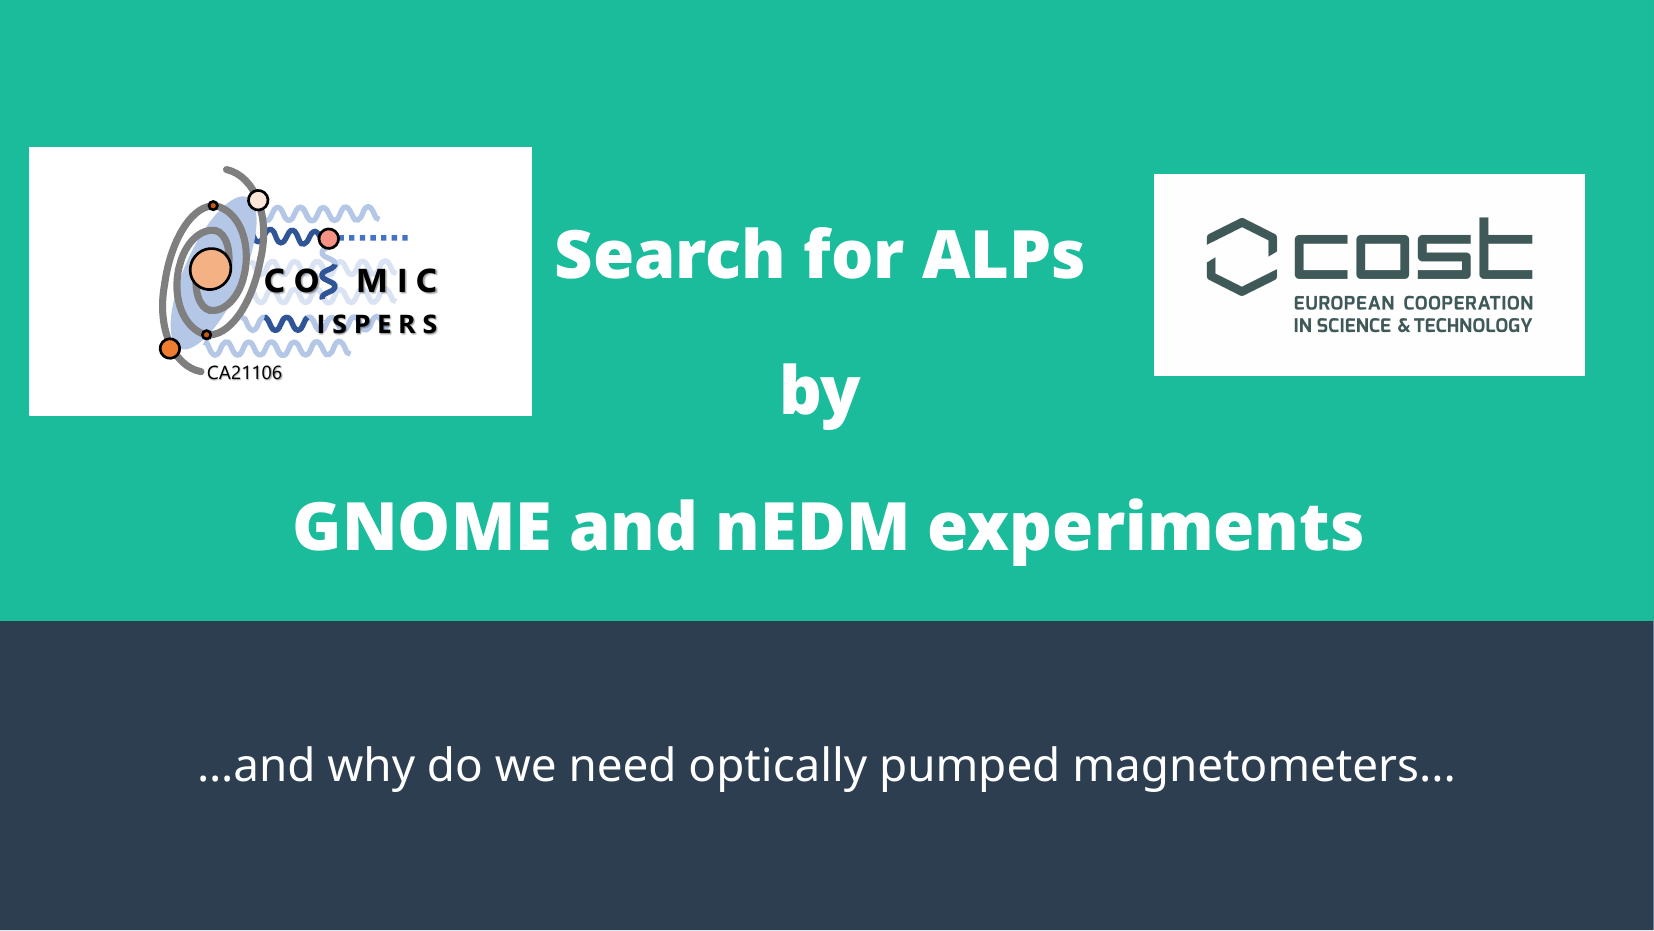

# Search for ALPs by GNOME and nEDM experiments
…and why do we need optically pumped magnetometers...